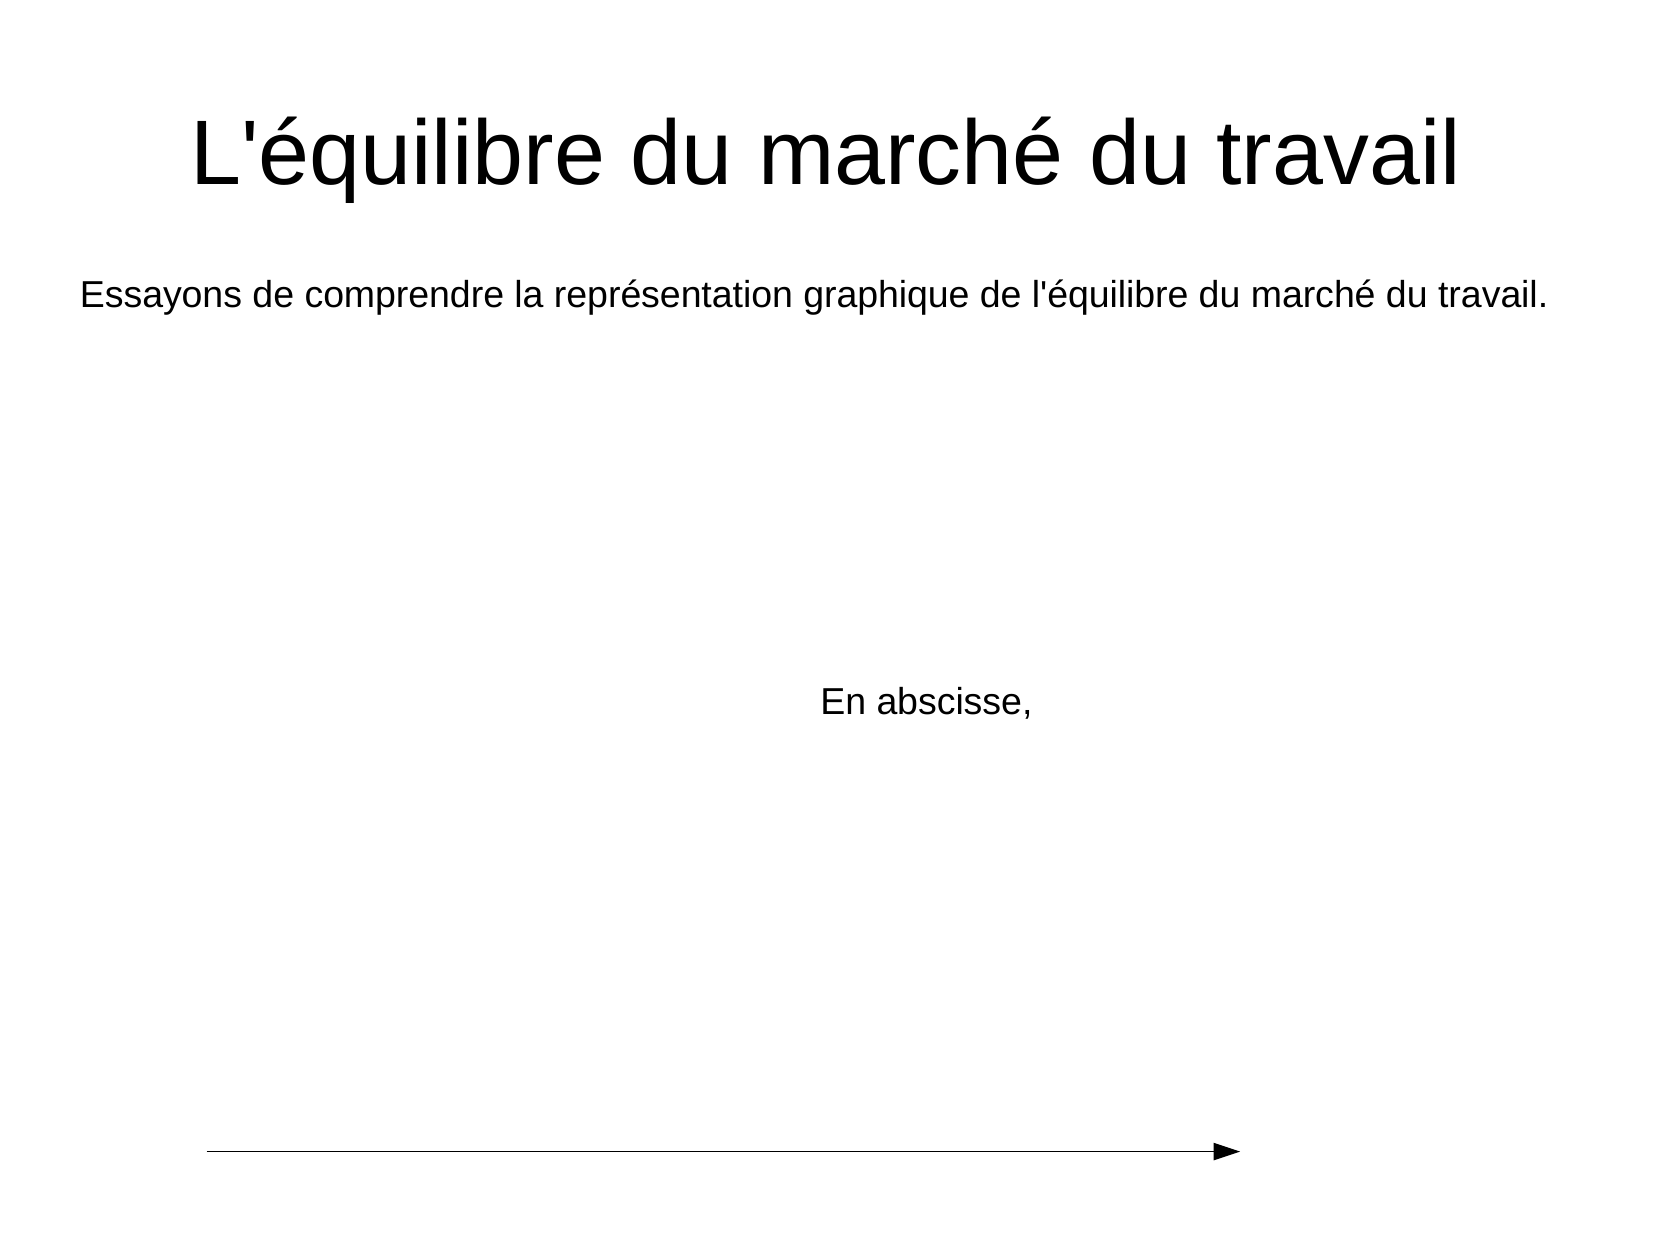

# L'équilibre du marché du travail
Essayons de comprendre la représentation graphique de l'équilibre du marché du travail.
En abscisse,